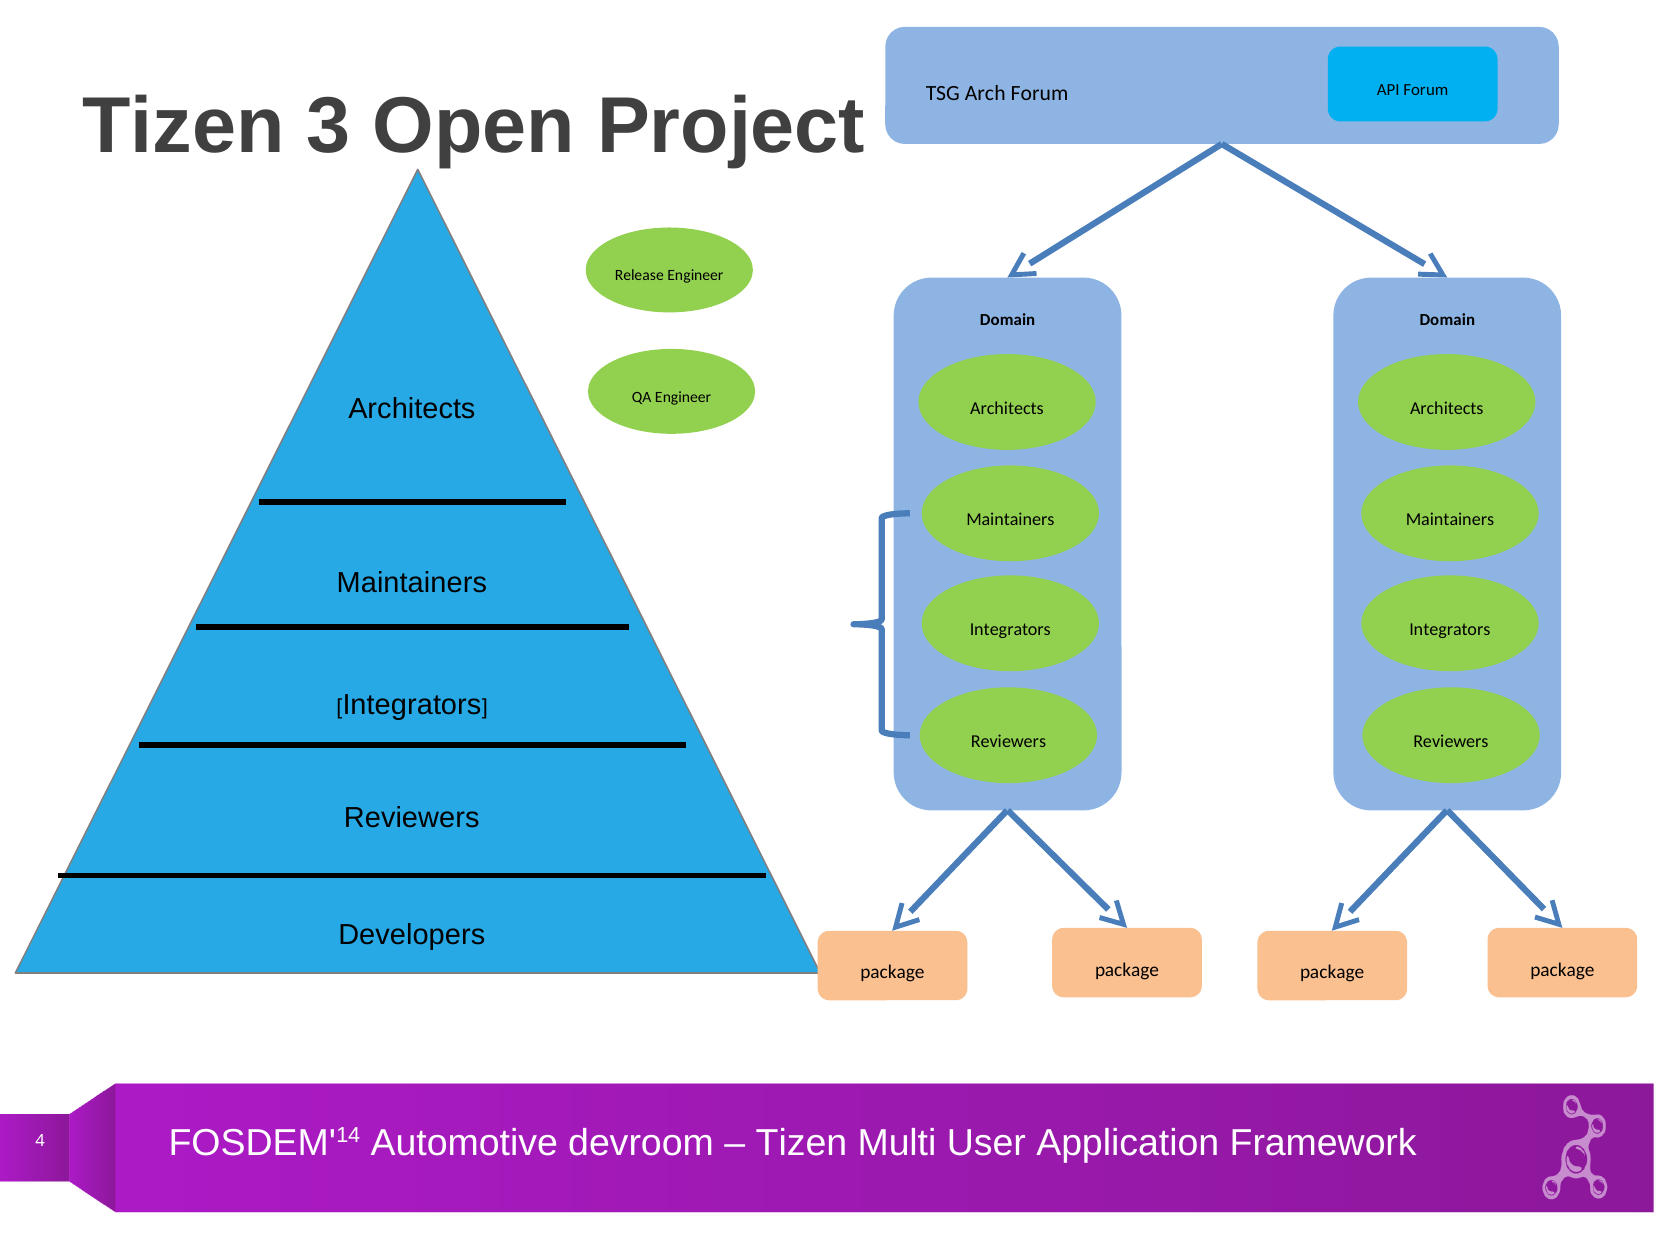

TSG Arch Forum
API Forum
# Tizen 3 Open Project
Release Engineer
Domain
Domain
QA Engineer
Architects
Architects
Architects
Maintainers
Maintainers
…
Maintainers
Integrators
Integrators
[Integrators]
Git Group
Reviewers
Reviewers
Reviewers
…
…
Developers
package
package
package
package